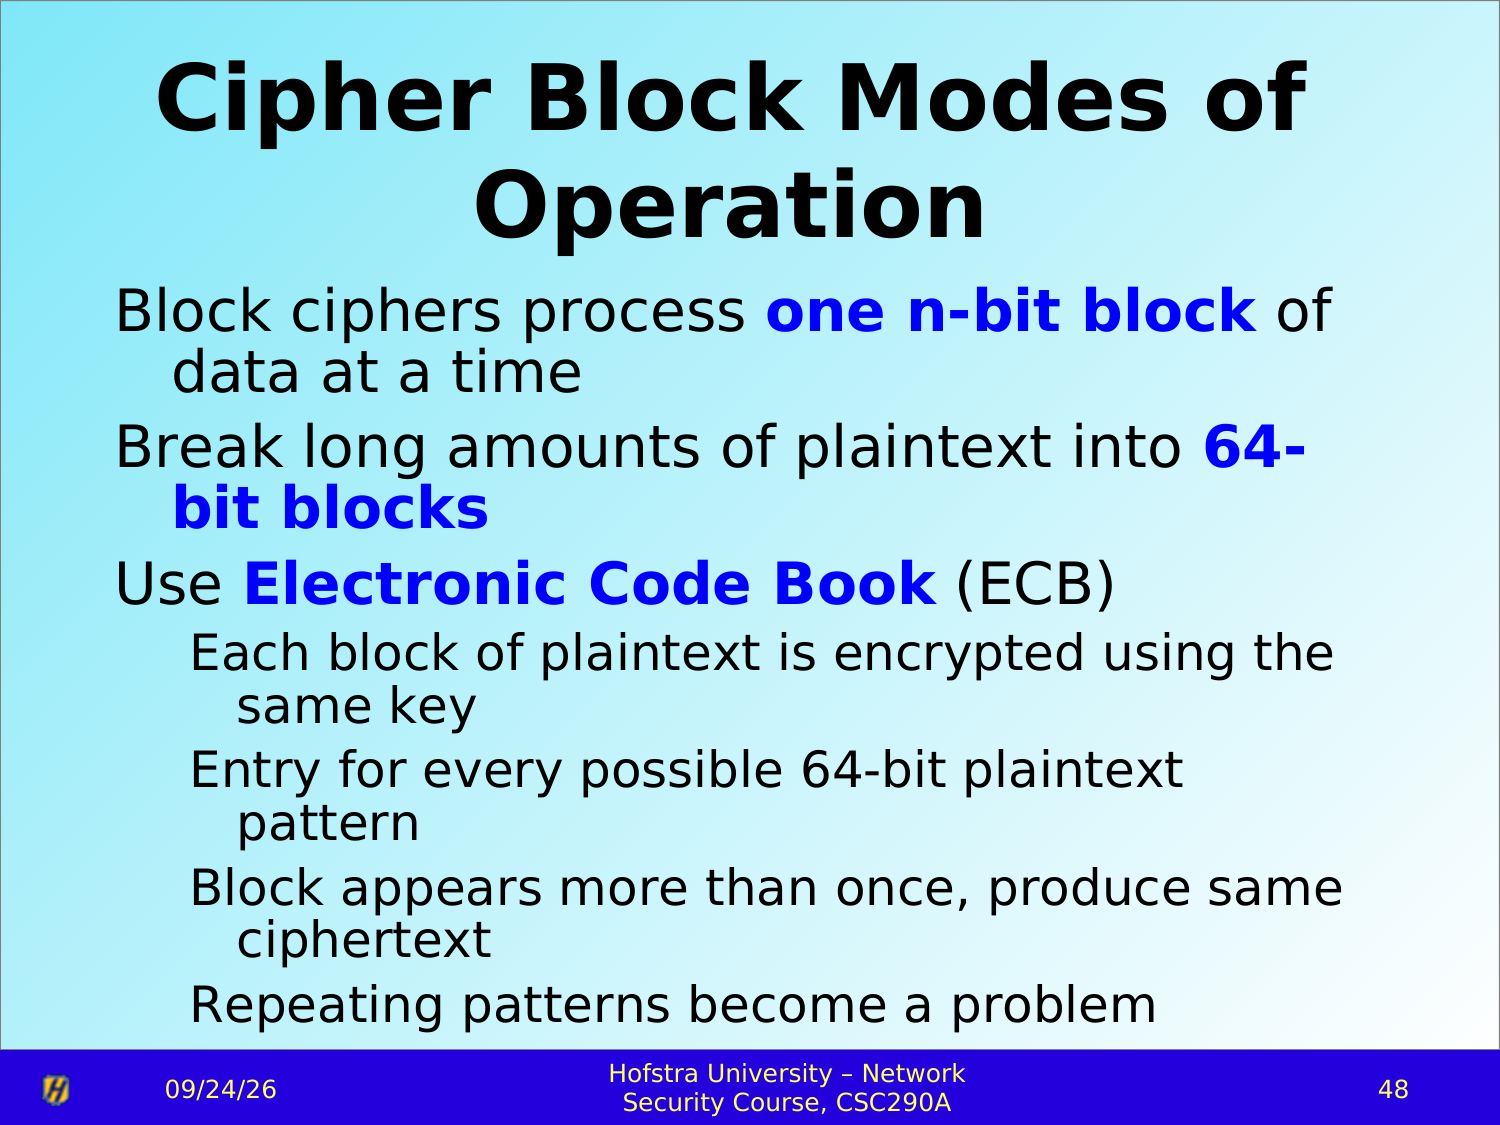

# Cipher Block Modes of Operation
Block ciphers process one n-bit block of data at a time
Break long amounts of plaintext into 64-bit blocks
Use Electronic Code Book (ECB)
Each block of plaintext is encrypted using the same key
Entry for every possible 64-bit plaintext pattern
Block appears more than once, produce same ciphertext
Repeating patterns become a problem
48